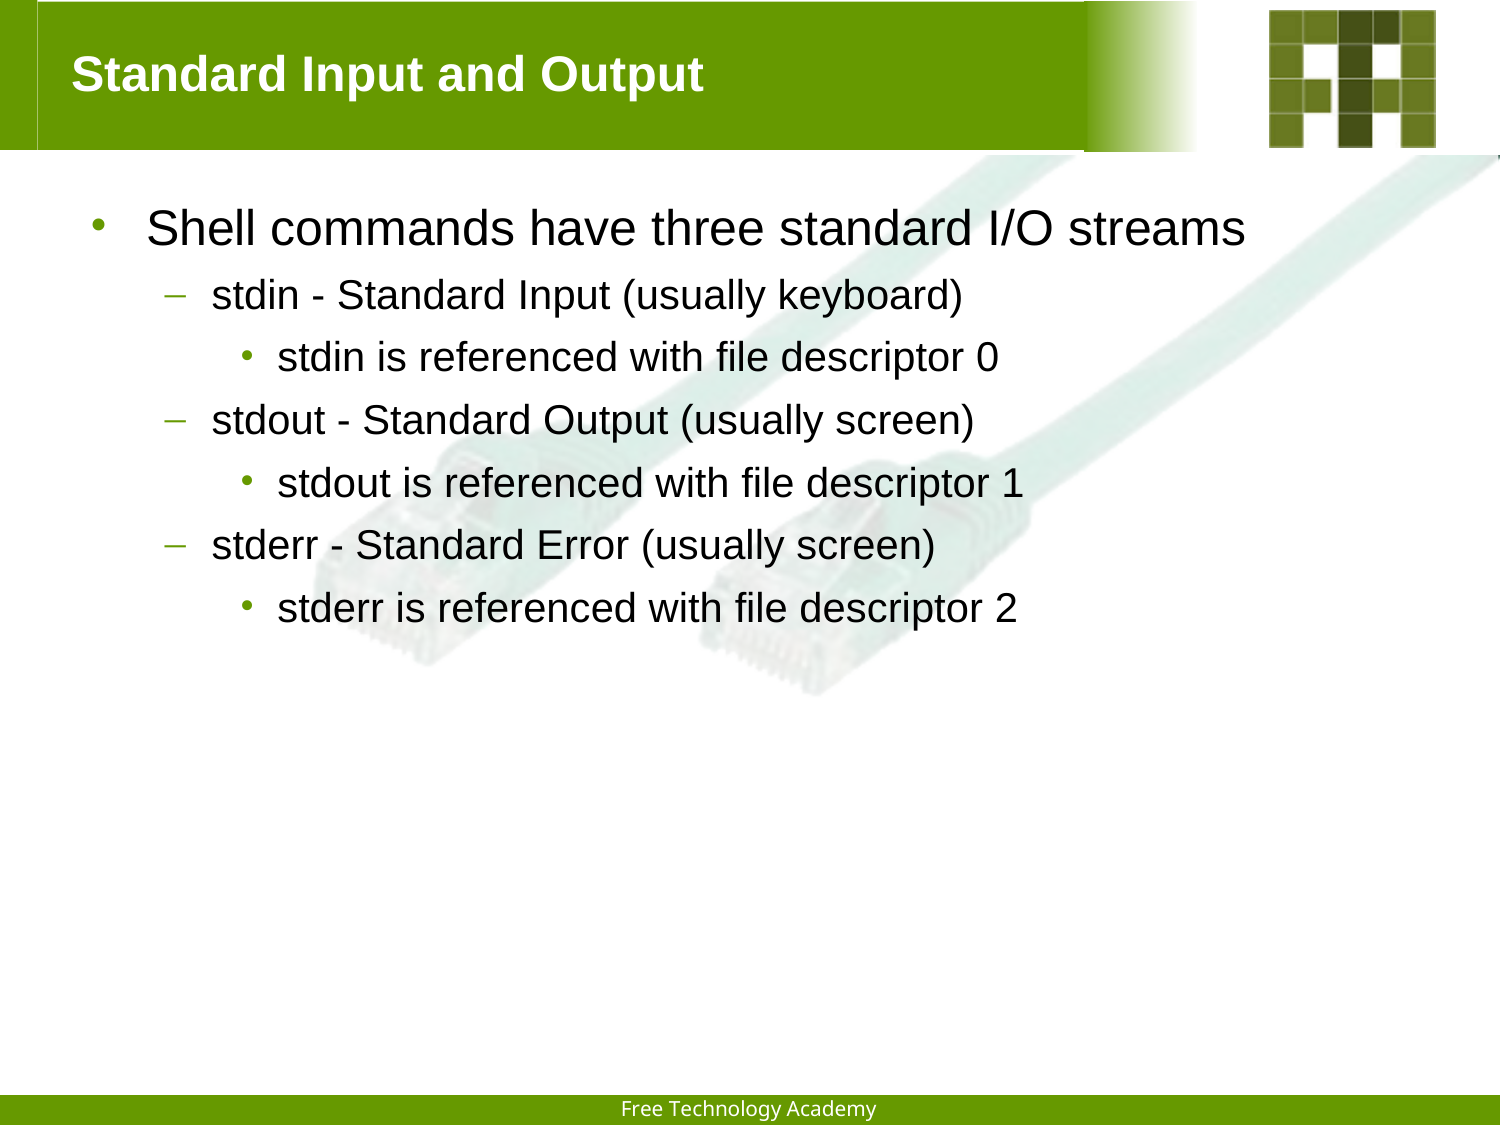

Standard Input and Output
# Shell commands have three standard I/O streams
stdin - Standard Input (usually keyboard)
stdin is referenced with file descriptor 0
stdout - Standard Output (usually screen)
stdout is referenced with file descriptor 1
stderr - Standard Error (usually screen)
stderr is referenced with file descriptor 2